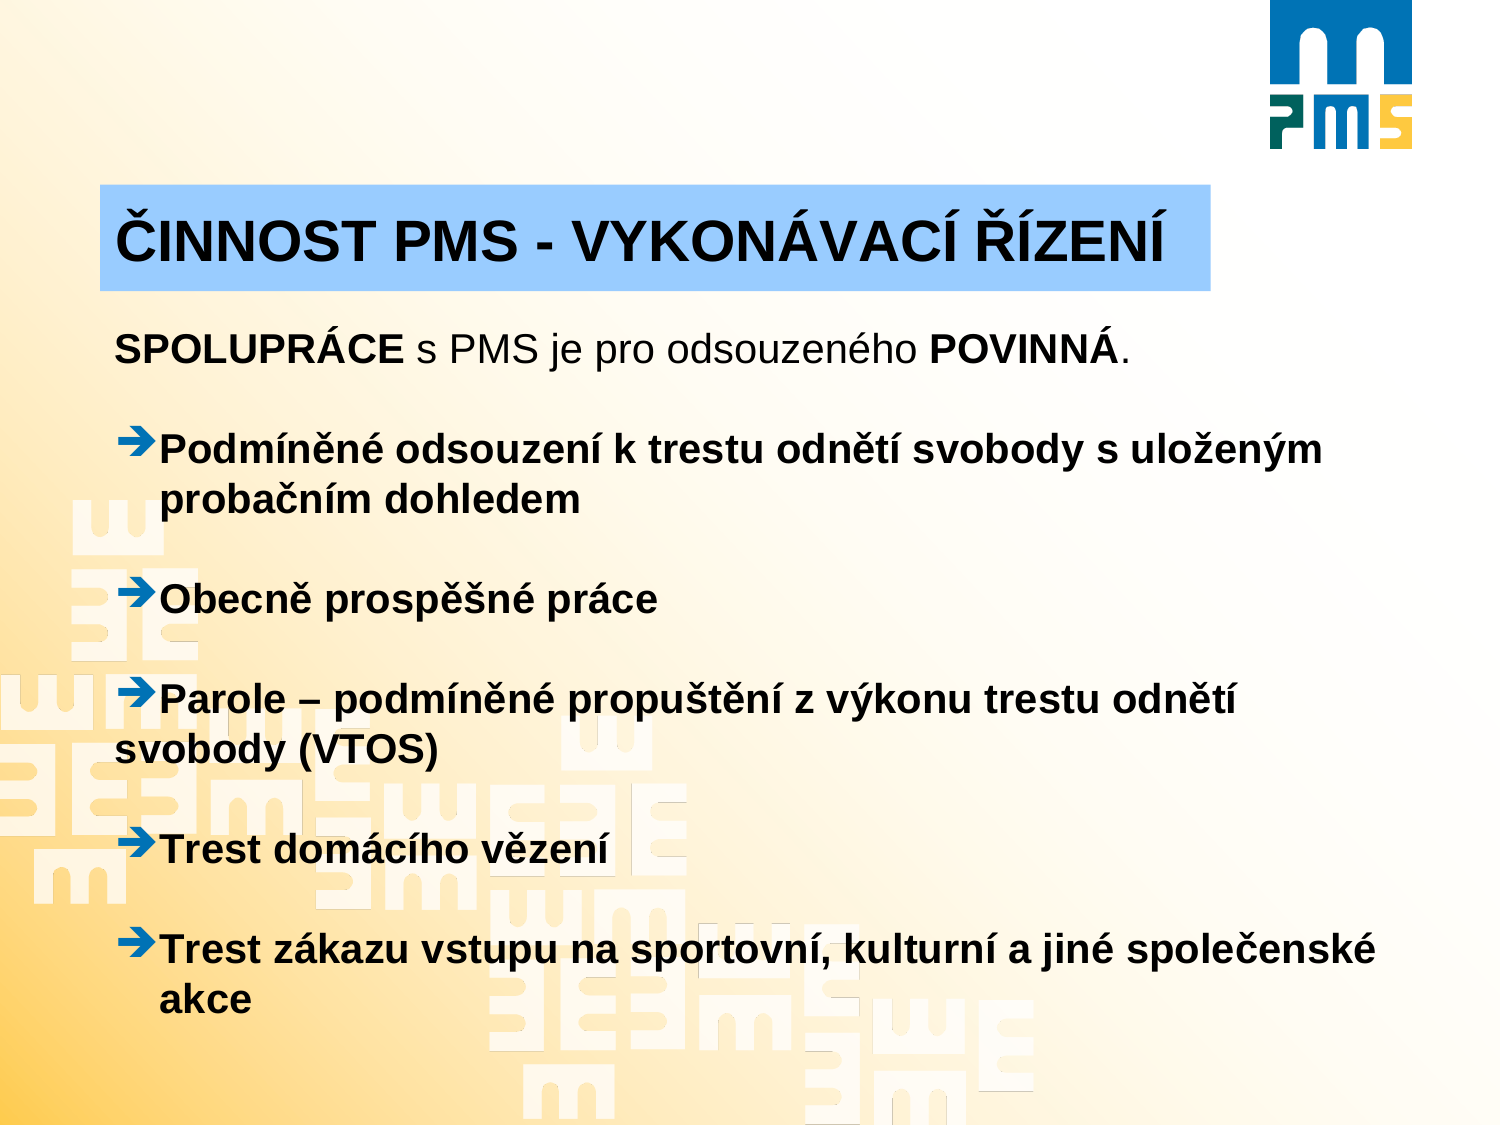

# ČINNOST PMS - VYKONÁVACÍ ŘÍZENÍ
SPOLUPRÁCE s PMS je pro odsouzeného POVINNÁ.
Podmíněné odsouzení k trestu odnětí svobody s uloženým
probačním dohledem
Obecně prospěšné práce
Parole – podmíněné propuštění z výkonu trestu odnětí svobody (VTOS)
Trest domácího vězení
Trest zákazu vstupu na sportovní, kulturní a jiné společenské
akce